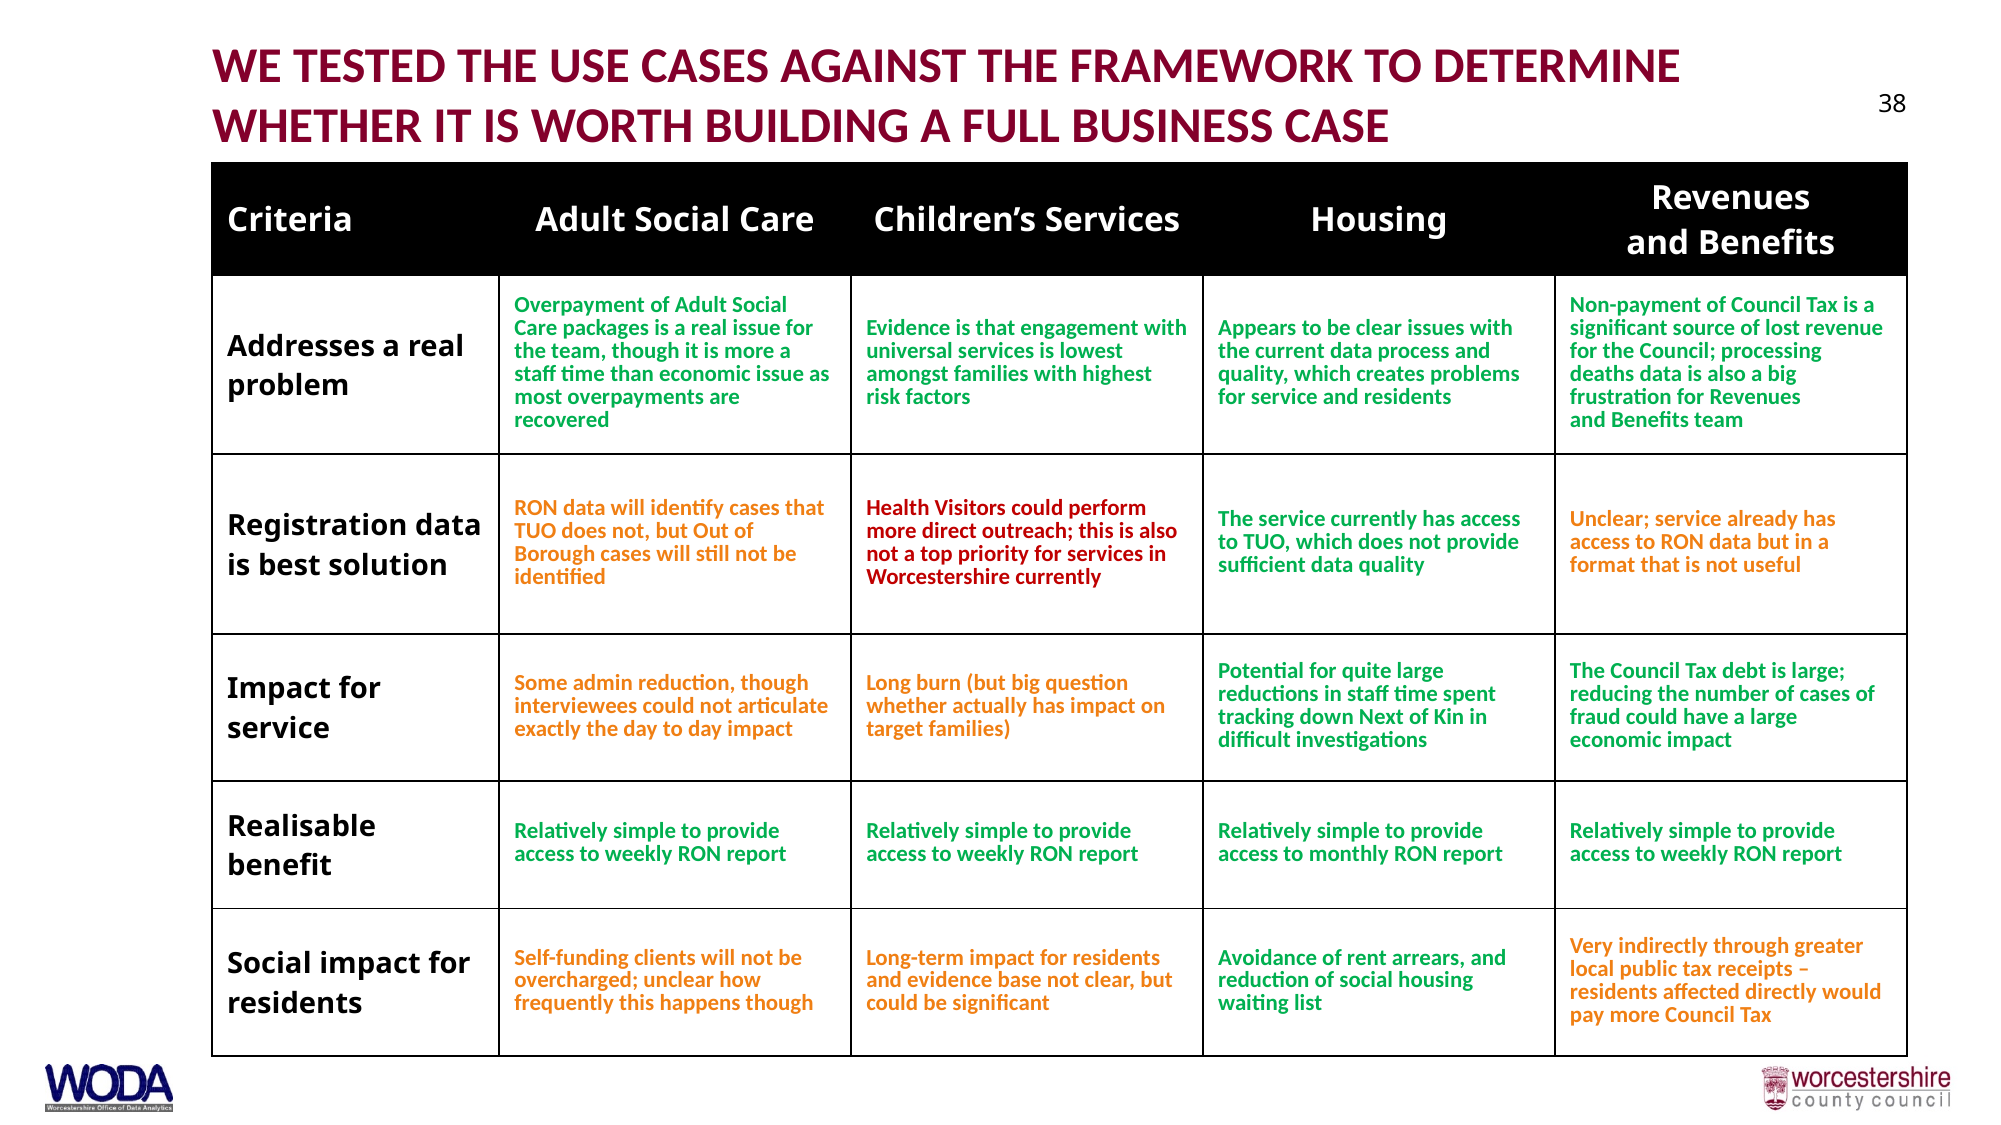

# WE TESTED THE USE CASES AGAINST THE FRAMEWORK TO DETERMINE WHETHER IT IS WORTH BUILDING A FULL BUSINESS CASE
| Criteria | Adult Social Care | Children’s Services | Housing | Revenues and Benefits |
| --- | --- | --- | --- | --- |
| Addresses a real problem | Overpayment of Adult Social Care packages is a real issue for the team, though it is more a staff time than economic issue as most overpayments are recovered | Evidence is that engagement with universal services is lowest amongst families with highest risk factors | Appears to be clear issues with the current data process and quality, which creates problems for service and residents | Non-payment of Council Tax is a significant source of lost revenue for the Council; processing deaths data is also a big frustration for Revenues and Benefits team |
| Registration data is best solution | RON data will identify cases that TUO does not, but Out of Borough cases will still not be identified | Health Visitors could perform more direct outreach; this is also not a top priority for services in Worcestershire currently | The service currently has access to TUO, which does not provide sufficient data quality | Unclear; service already has access to RON data but in a format that is not useful |
| Impact for service | Some admin reduction, though interviewees could not articulate exactly the day to day impact | Long burn (but big question whether actually has impact on target families) | Potential for quite large reductions in staff time spent tracking down Next of Kin in difficult investigations | The Council Tax debt is large; reducing the number of cases of fraud could have a large economic impact |
| Realisable benefit | Relatively simple to provide access to weekly RON report | Relatively simple to provide access to weekly RON report | Relatively simple to provide access to monthly RON report | Relatively simple to provide access to weekly RON report |
| Social impact for residents | Self-funding clients will not be overcharged; unclear how frequently this happens though | Long-term impact for residents and evidence base not clear, but could be significant | Avoidance of rent arrears, and reduction of social housing waiting list | Very indirectly through greater local public tax receipts – residents affected directly would pay more Council Tax |